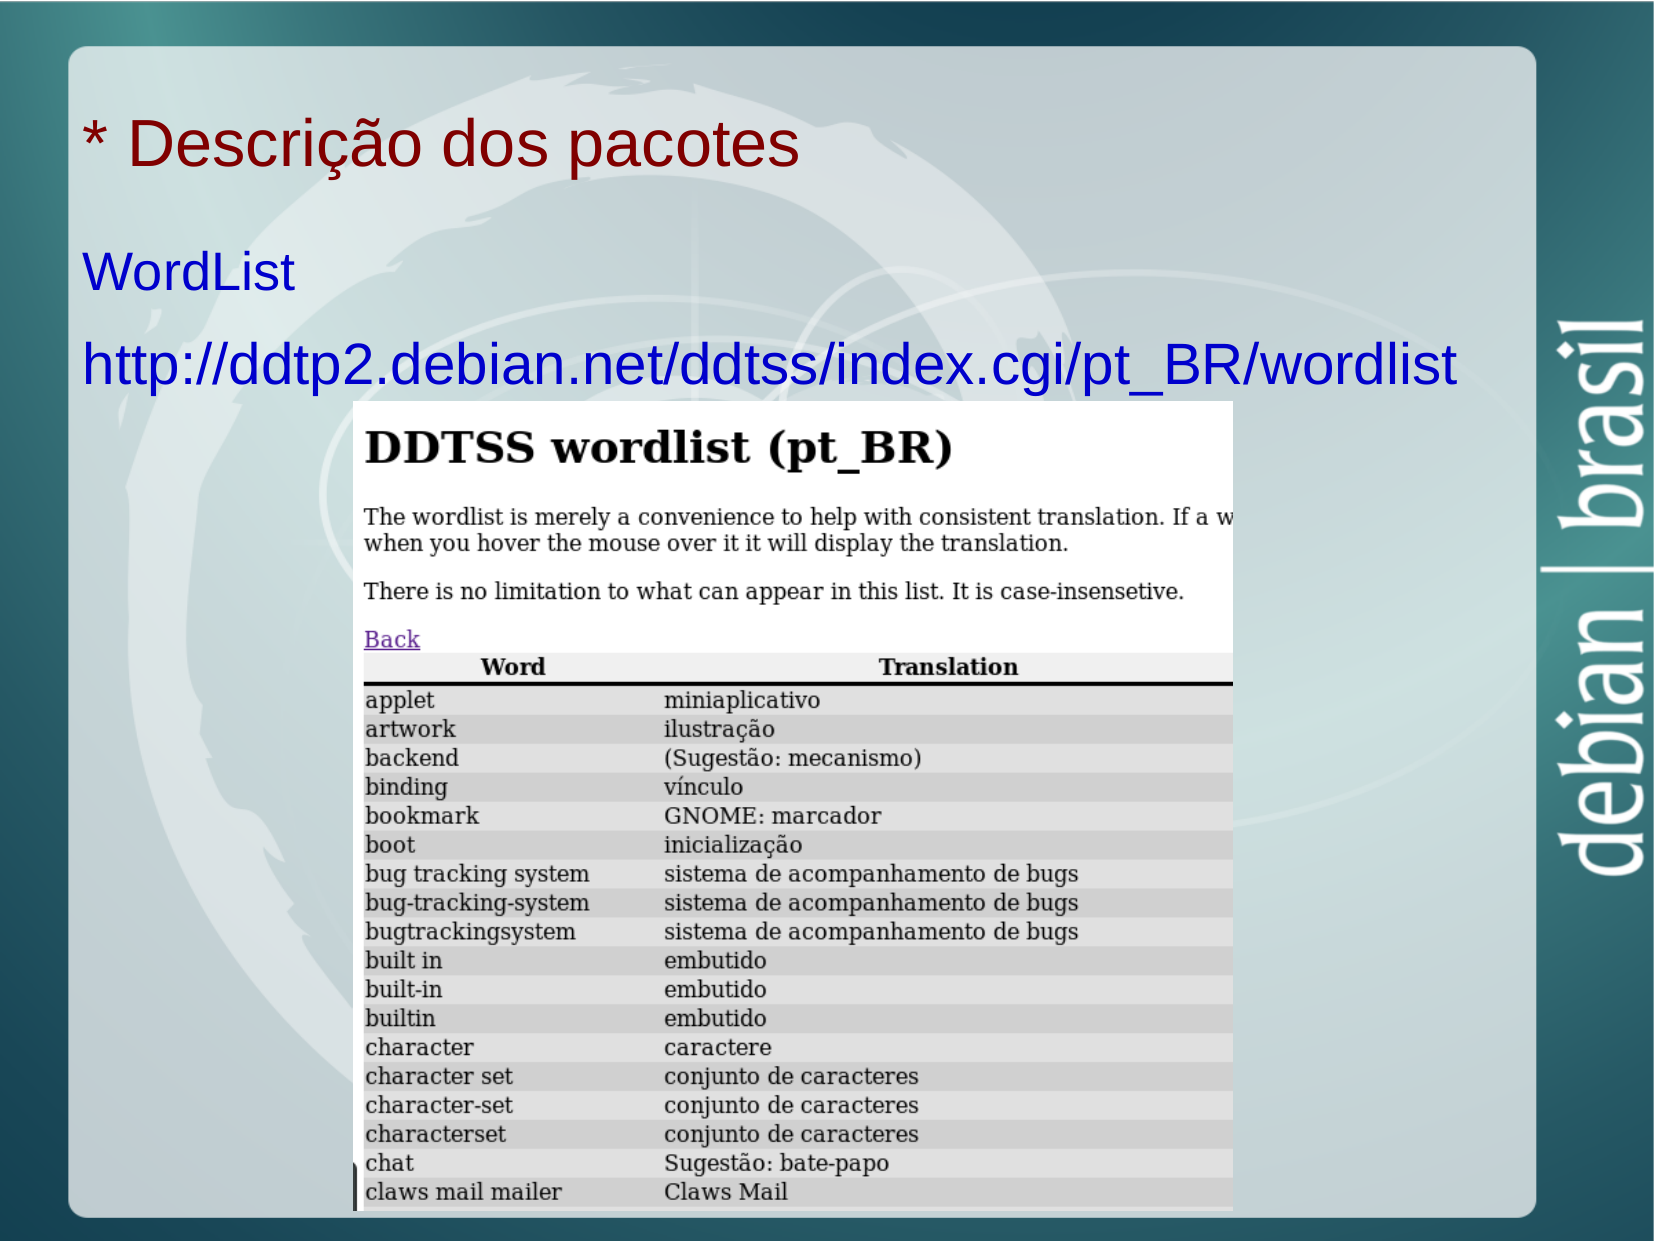

# * Descrição dos pacotes WordList
http://ddtp2.debian.net/ddtss/index.cgi/pt_BR/wordlist